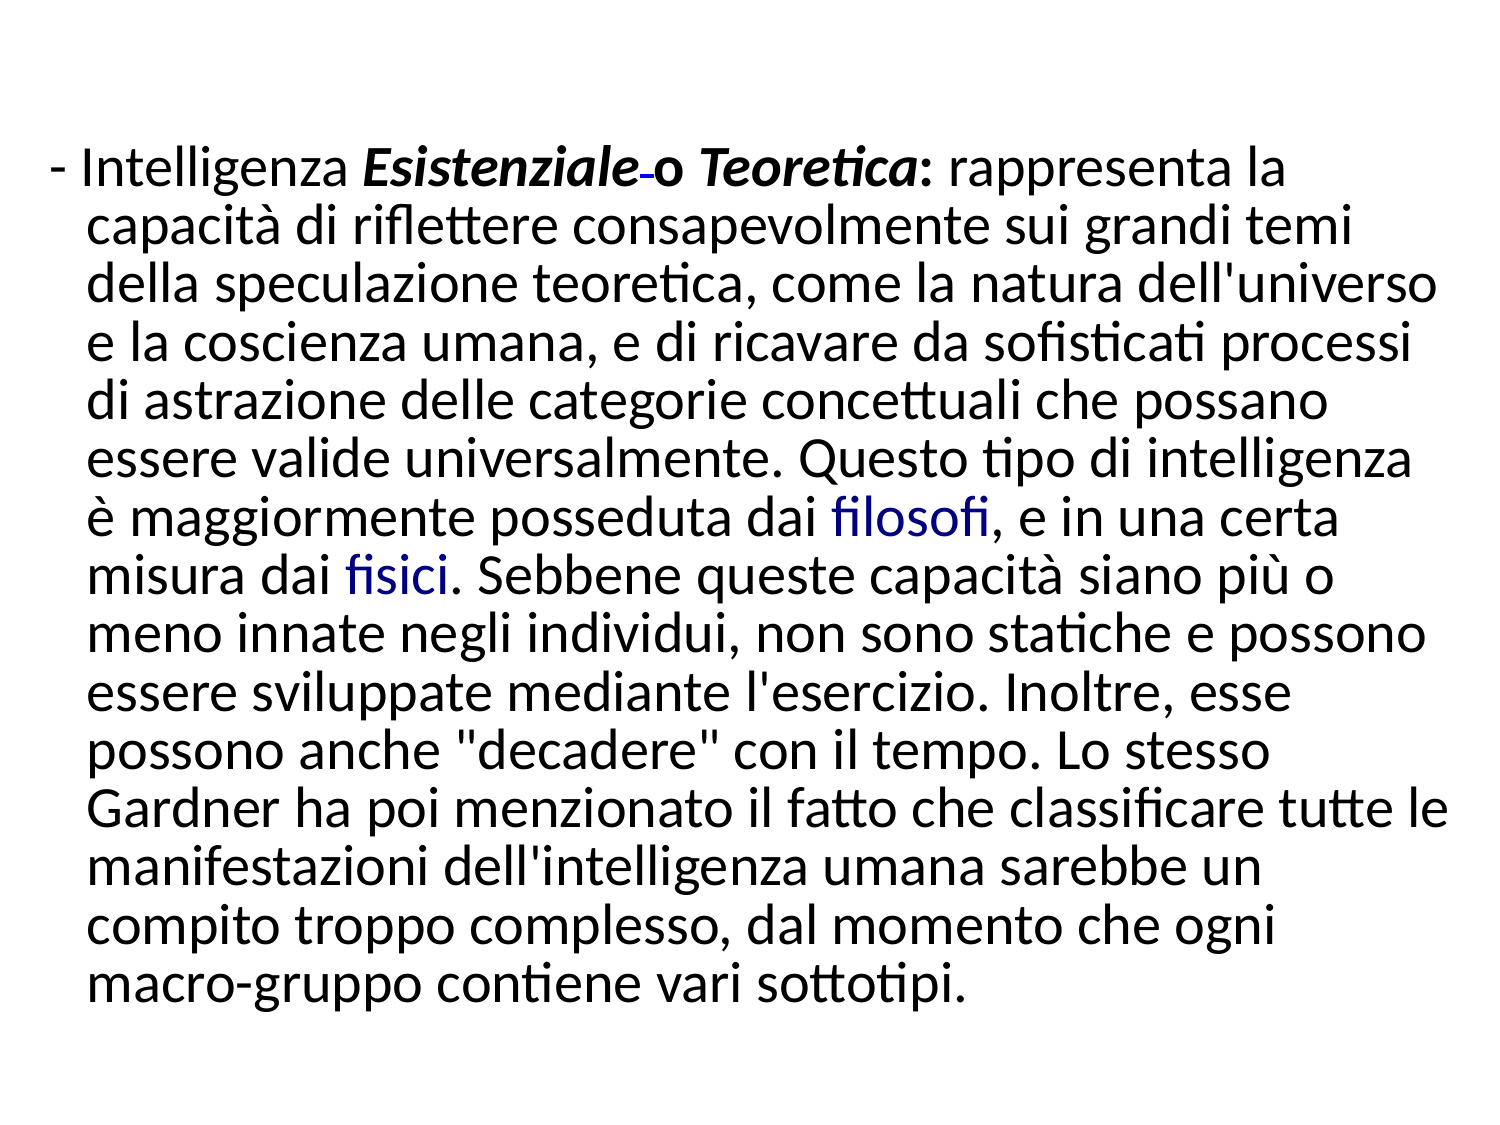

# - Intelligenza Esistenziale o Teoretica: rappresenta la capacità di riflettere consapevolmente sui grandi temi della speculazione teoretica, come la natura dell'universo e la coscienza umana, e di ricavare da sofisticati processi di astrazione delle categorie concettuali che possano essere valide universalmente. Questo tipo di intelligenza è maggiormente posseduta dai filosofi, e in una certa misura dai fisici. Sebbene queste capacità siano più o meno innate negli individui, non sono statiche e possono essere sviluppate mediante l'esercizio. Inoltre, esse possono anche "decadere" con il tempo. Lo stesso Gardner ha poi menzionato il fatto che classificare tutte le manifestazioni dell'intelligenza umana sarebbe un compito troppo complesso, dal momento che ogni macro-gruppo contiene vari sottotipi.